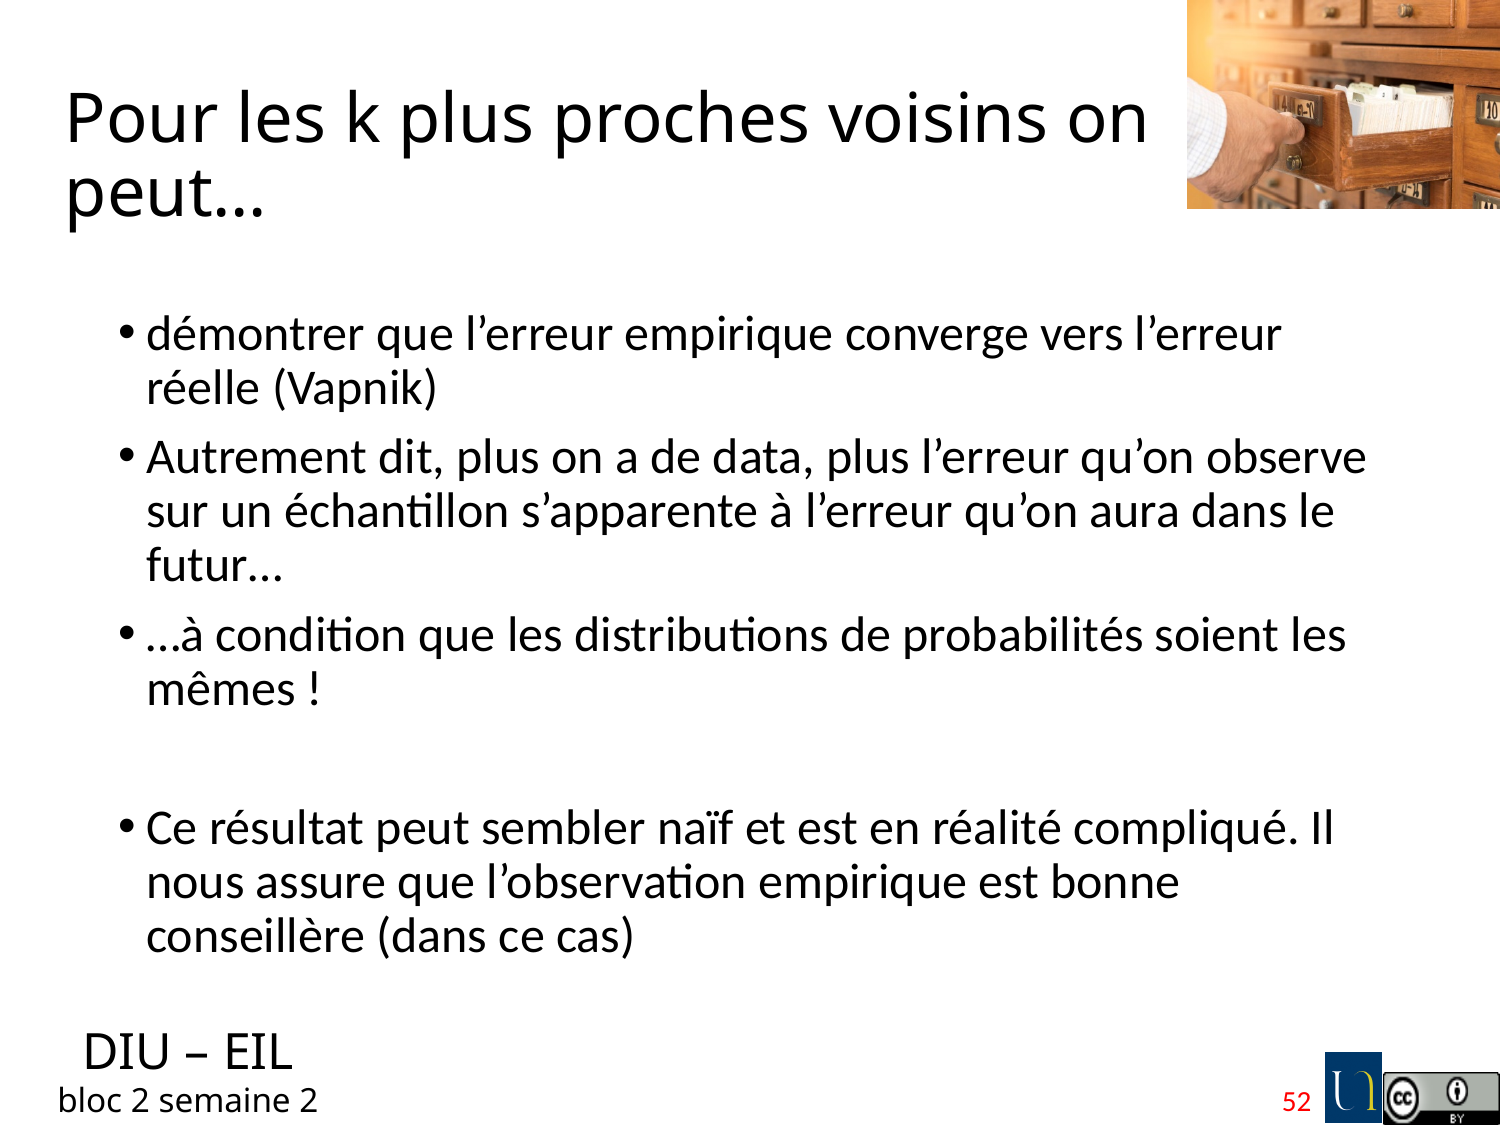

# Pour les k plus proches voisins on peut…
démontrer que l’erreur empirique converge vers l’erreur réelle (Vapnik)
Autrement dit, plus on a de data, plus l’erreur qu’on observe sur un échantillon s’apparente à l’erreur qu’on aura dans le futur…
…à condition que les distributions de probabilités soient les mêmes !
Ce résultat peut sembler naïf et est en réalité compliqué. Il nous assure que l’observation empirique est bonne conseillère (dans ce cas)